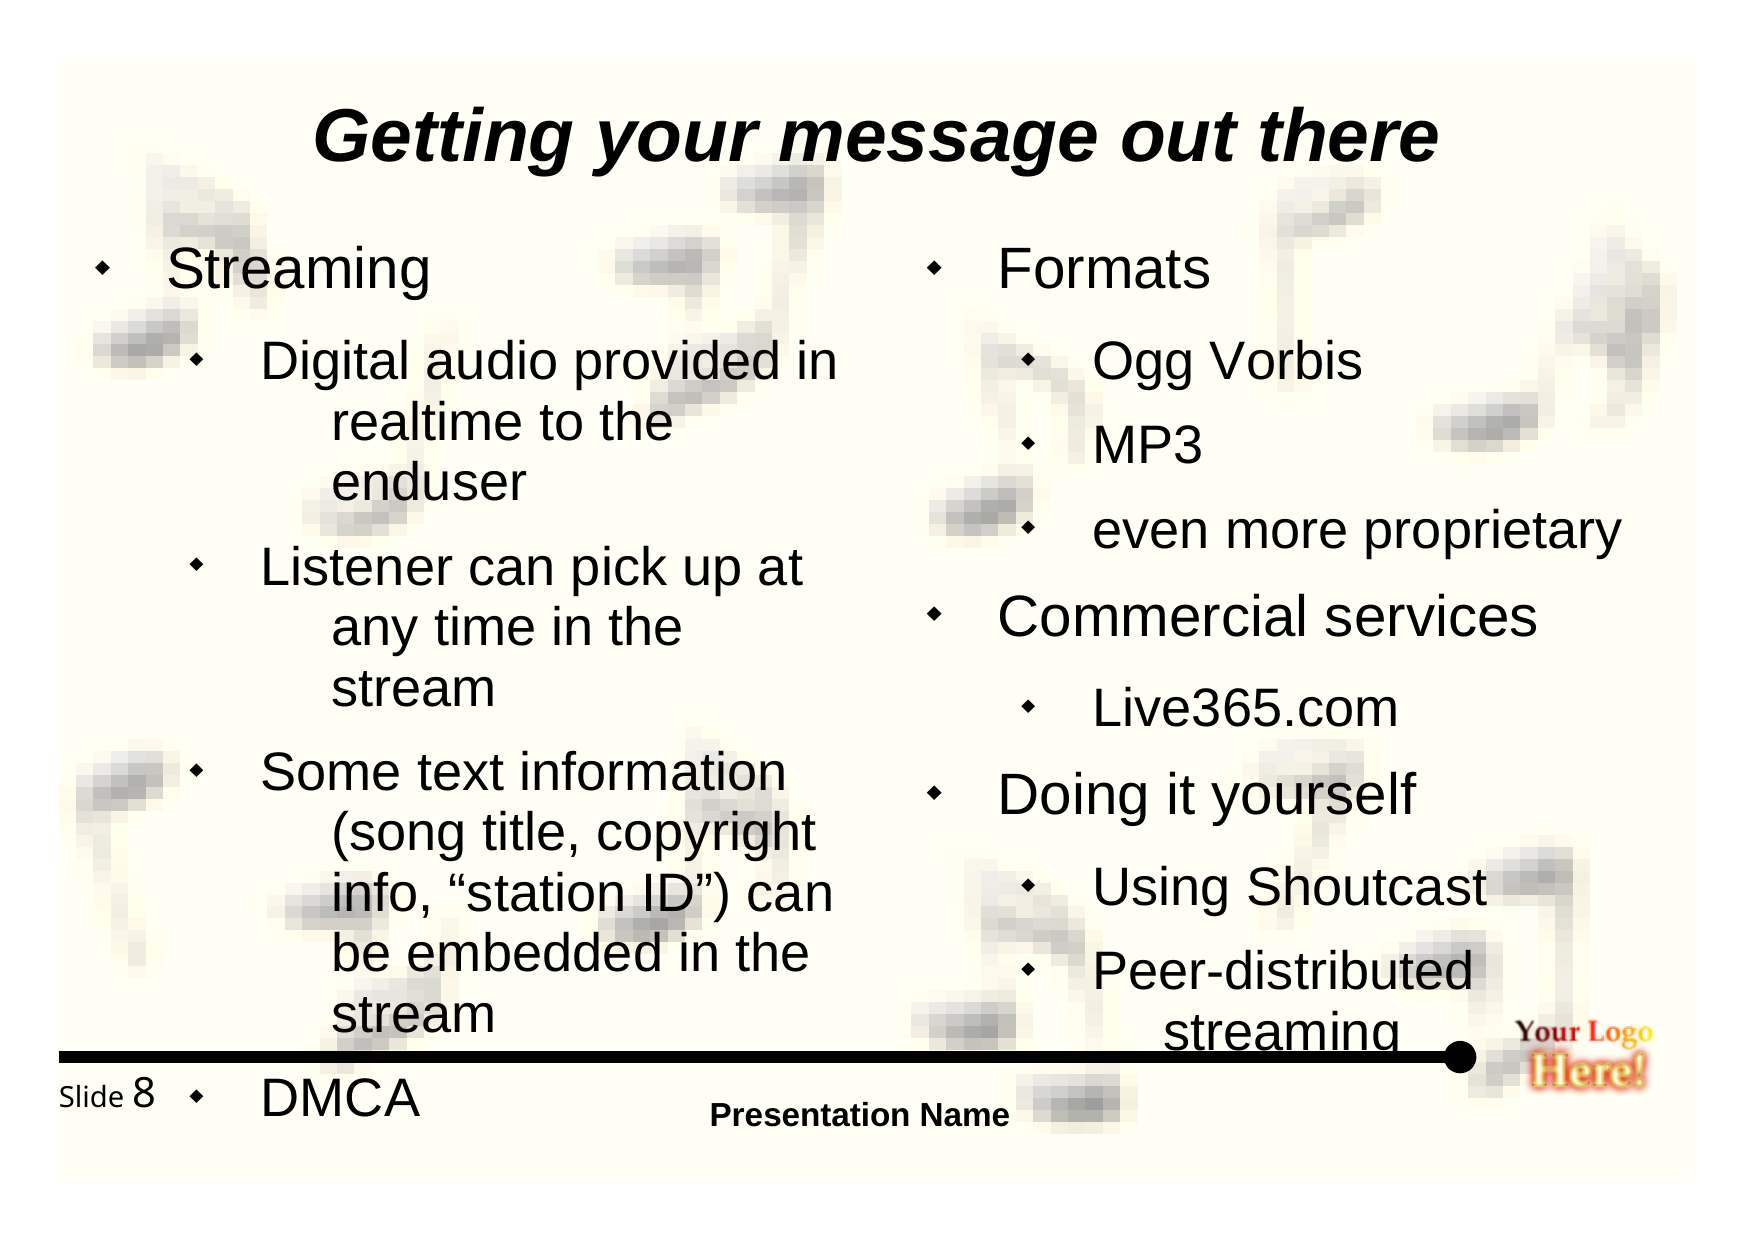

# Getting your message out there
Streaming
Digital audio provided in realtime to the enduser
Listener can pick up at any time in the stream
Some text information (song title, copyright info, “station ID”) can be embedded in the stream
DMCA
Formats
Ogg Vorbis
MP3
even more proprietary
Commercial services
Live365.com
Doing it yourself
Using Shoutcast
Peer-distributed streaming